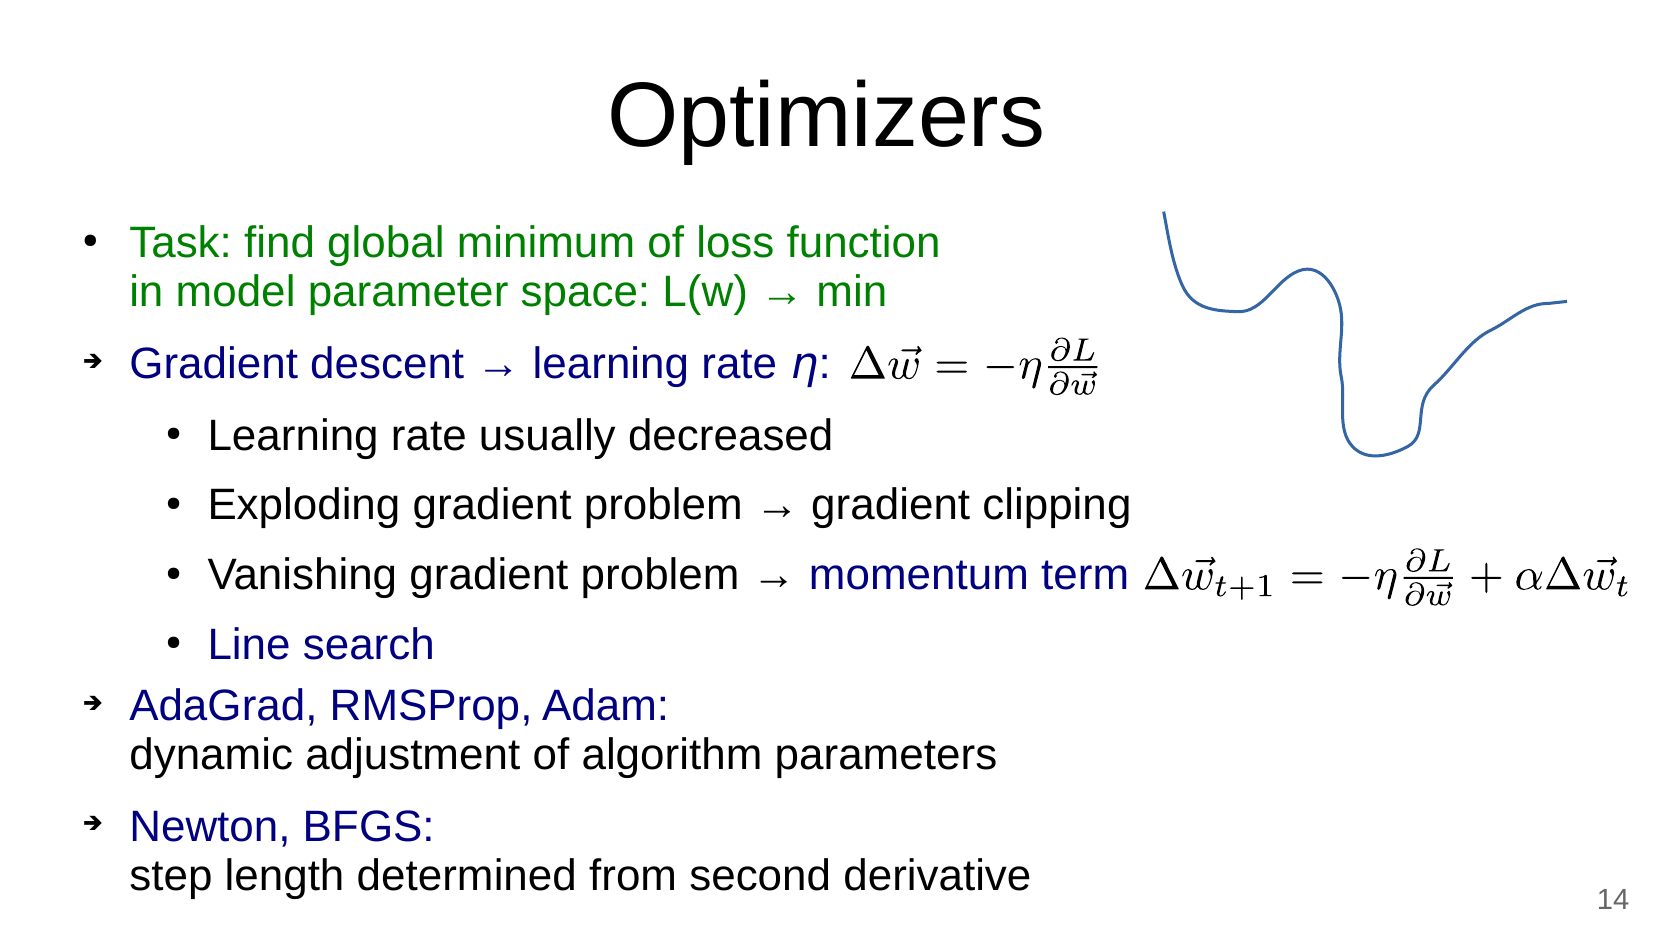

# Optimizers
Task: find global minimum of loss function
in model parameter space: L(w) → min
Gradient descent → learning rate η:
Learning rate usually decreased
Exploding gradient problem → gradient clipping
Vanishing gradient problem → momentum term
Line search
AdaGrad, RMSProp, Adam:
dynamic adjustment of algorithm parameters
Newton, BFGS:
step length determined from second derivative